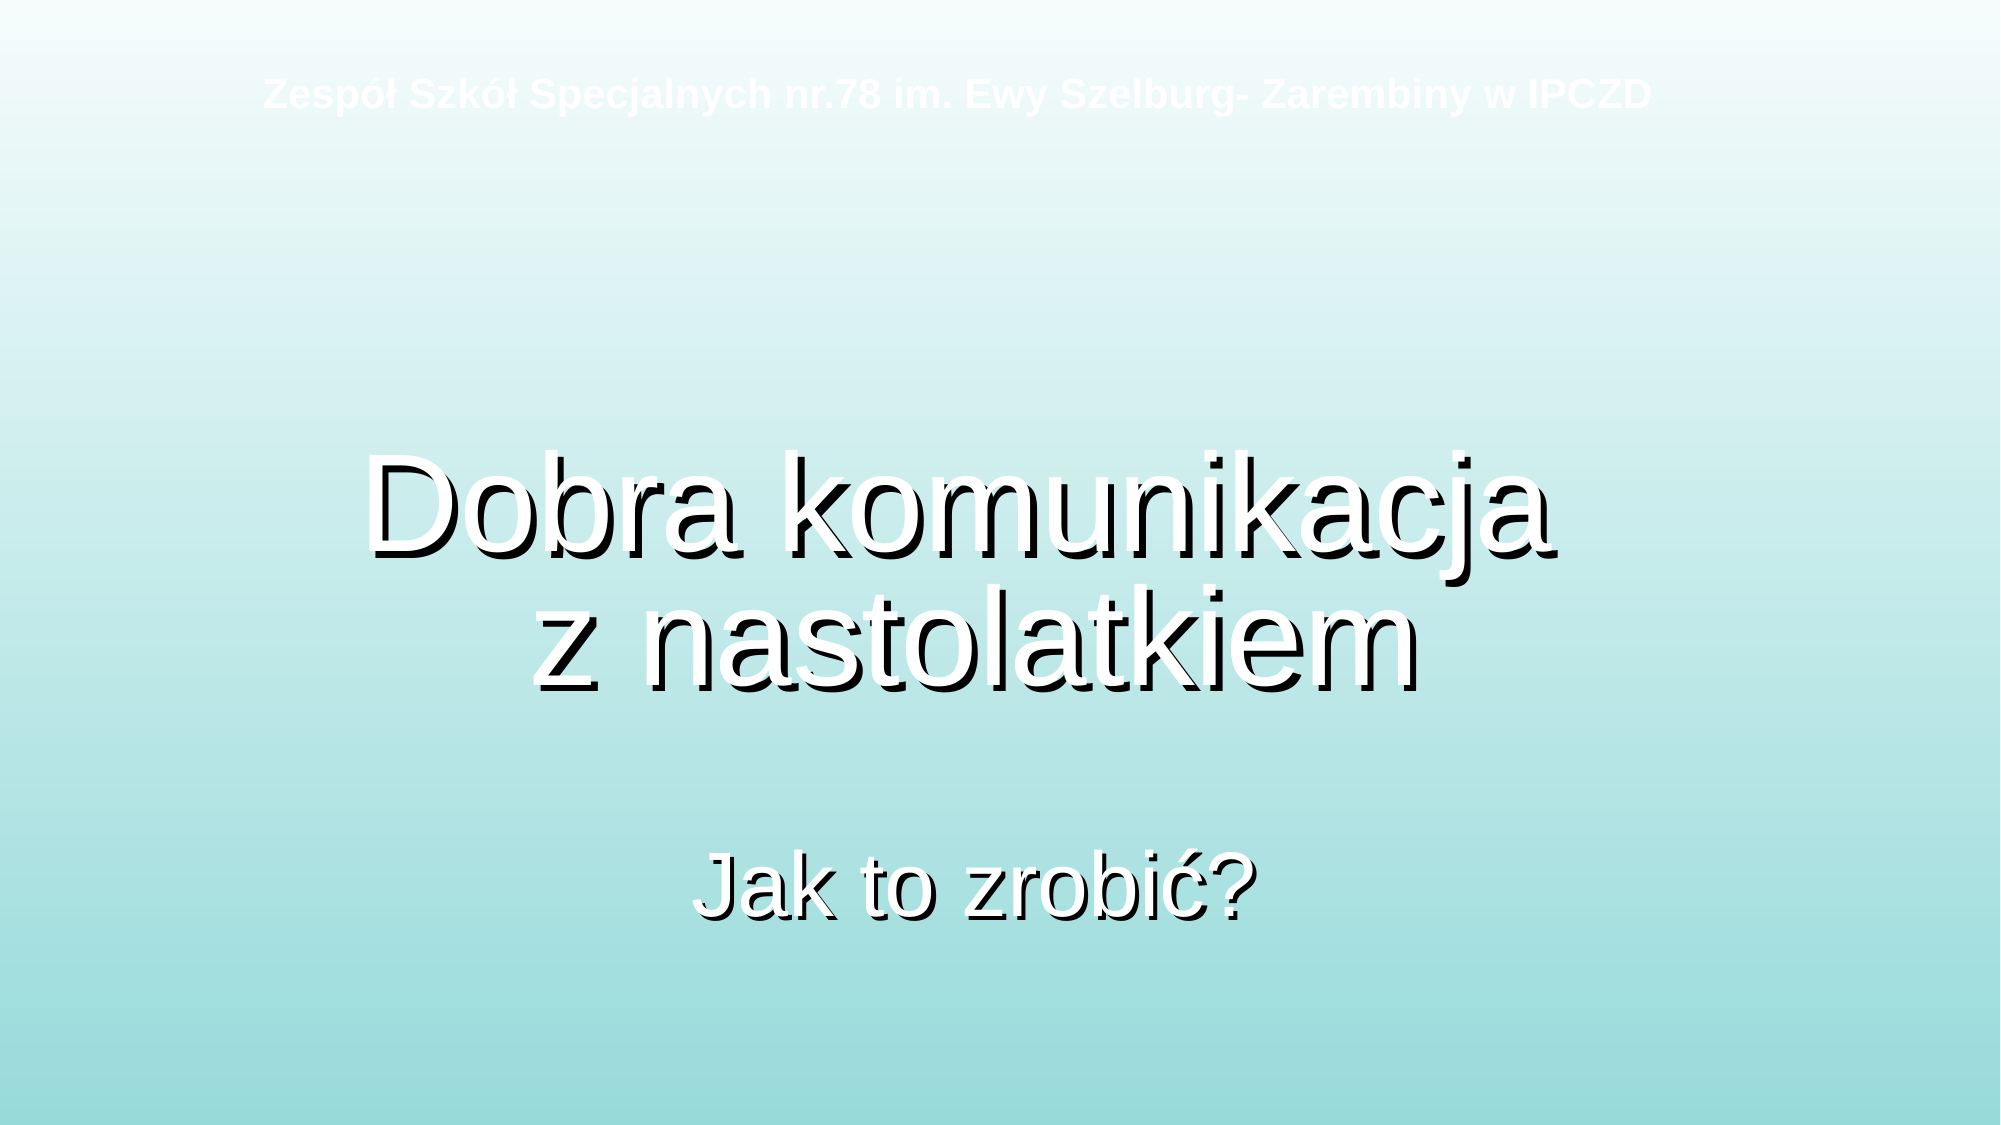

Zespół Szkół Specjalnych nr.78 im. Ewy Szelburg- Zarembiny w IPCZD
# Dobra komunikacja z nastolatkiem Jak to zrobić?